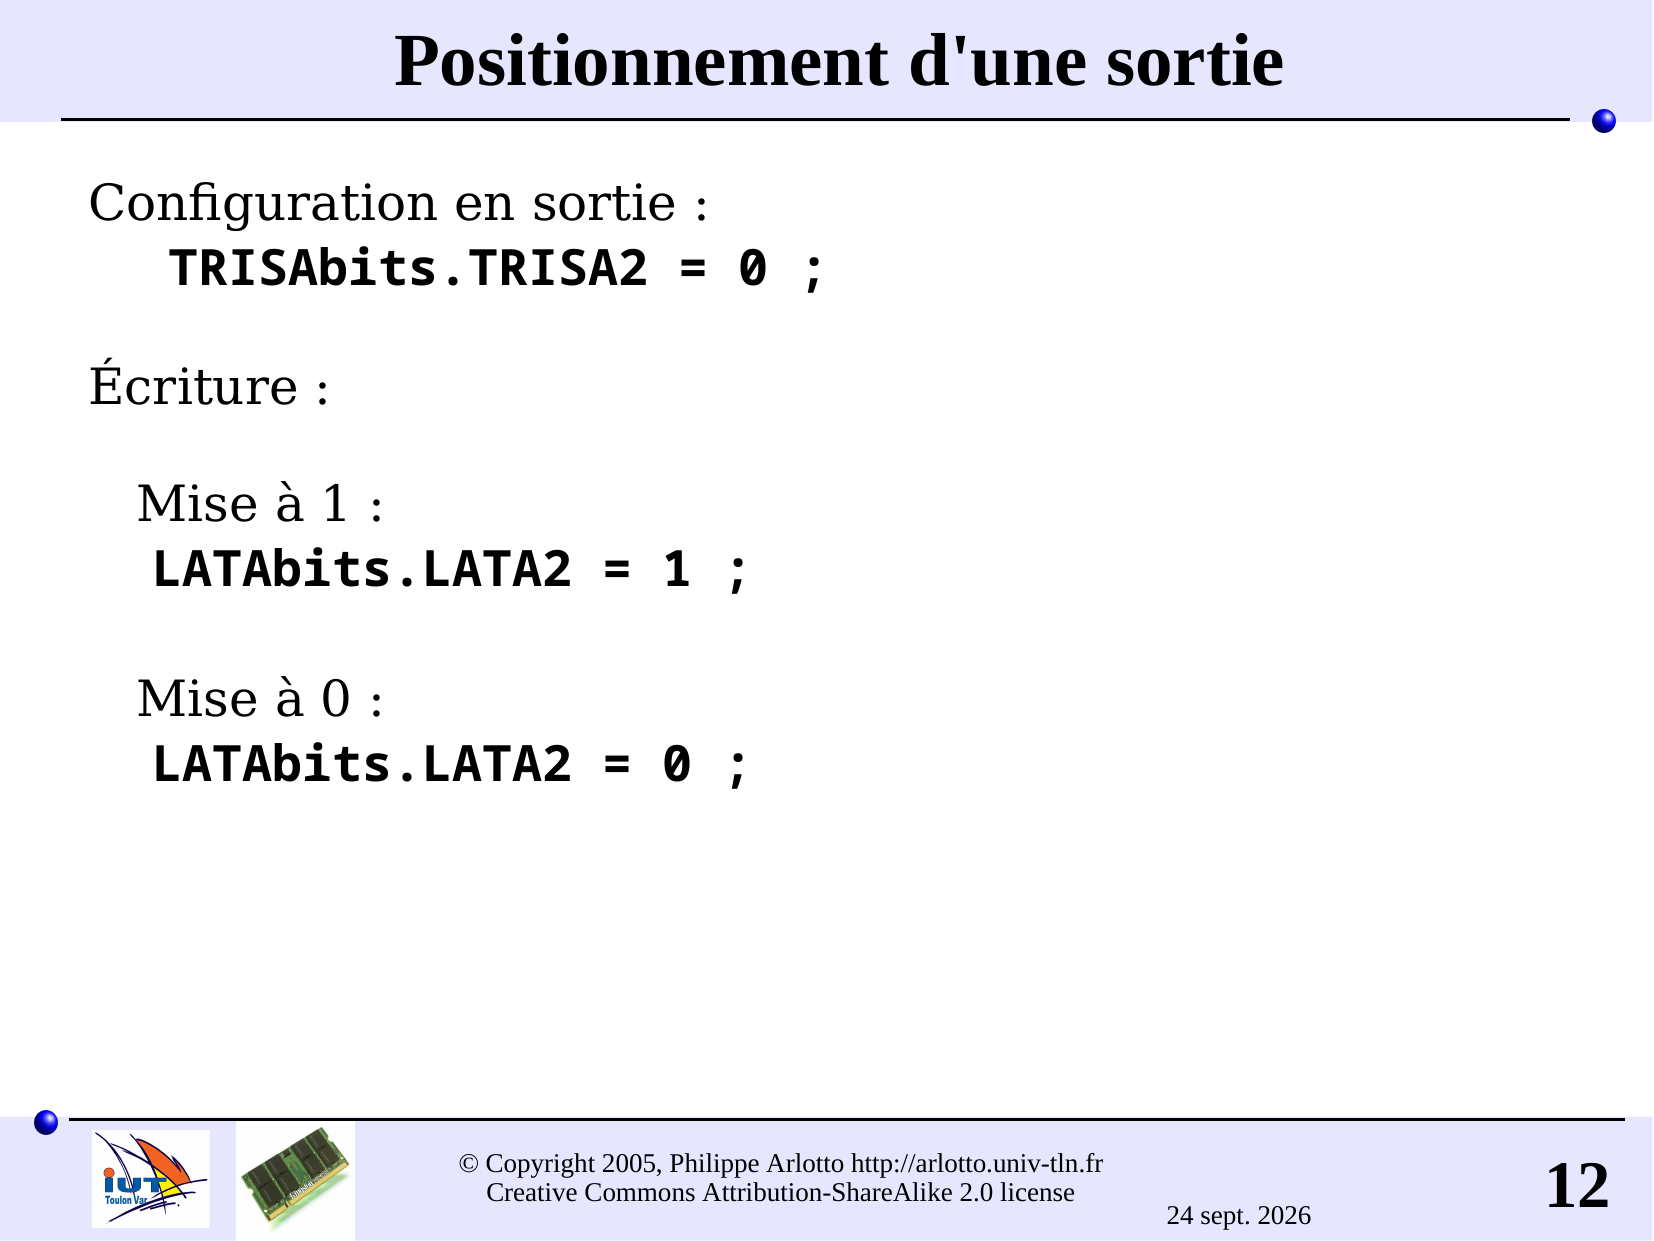

# Positionnement d'une sortie
Configuration en sortie :
 TRISAbits.TRISA2 = 0 ;
Écriture :
 Mise à 1 :
 LATAbits.LATA2 = 1 ;
 Mise à 0 :
 LATAbits.LATA2 = 0 ;